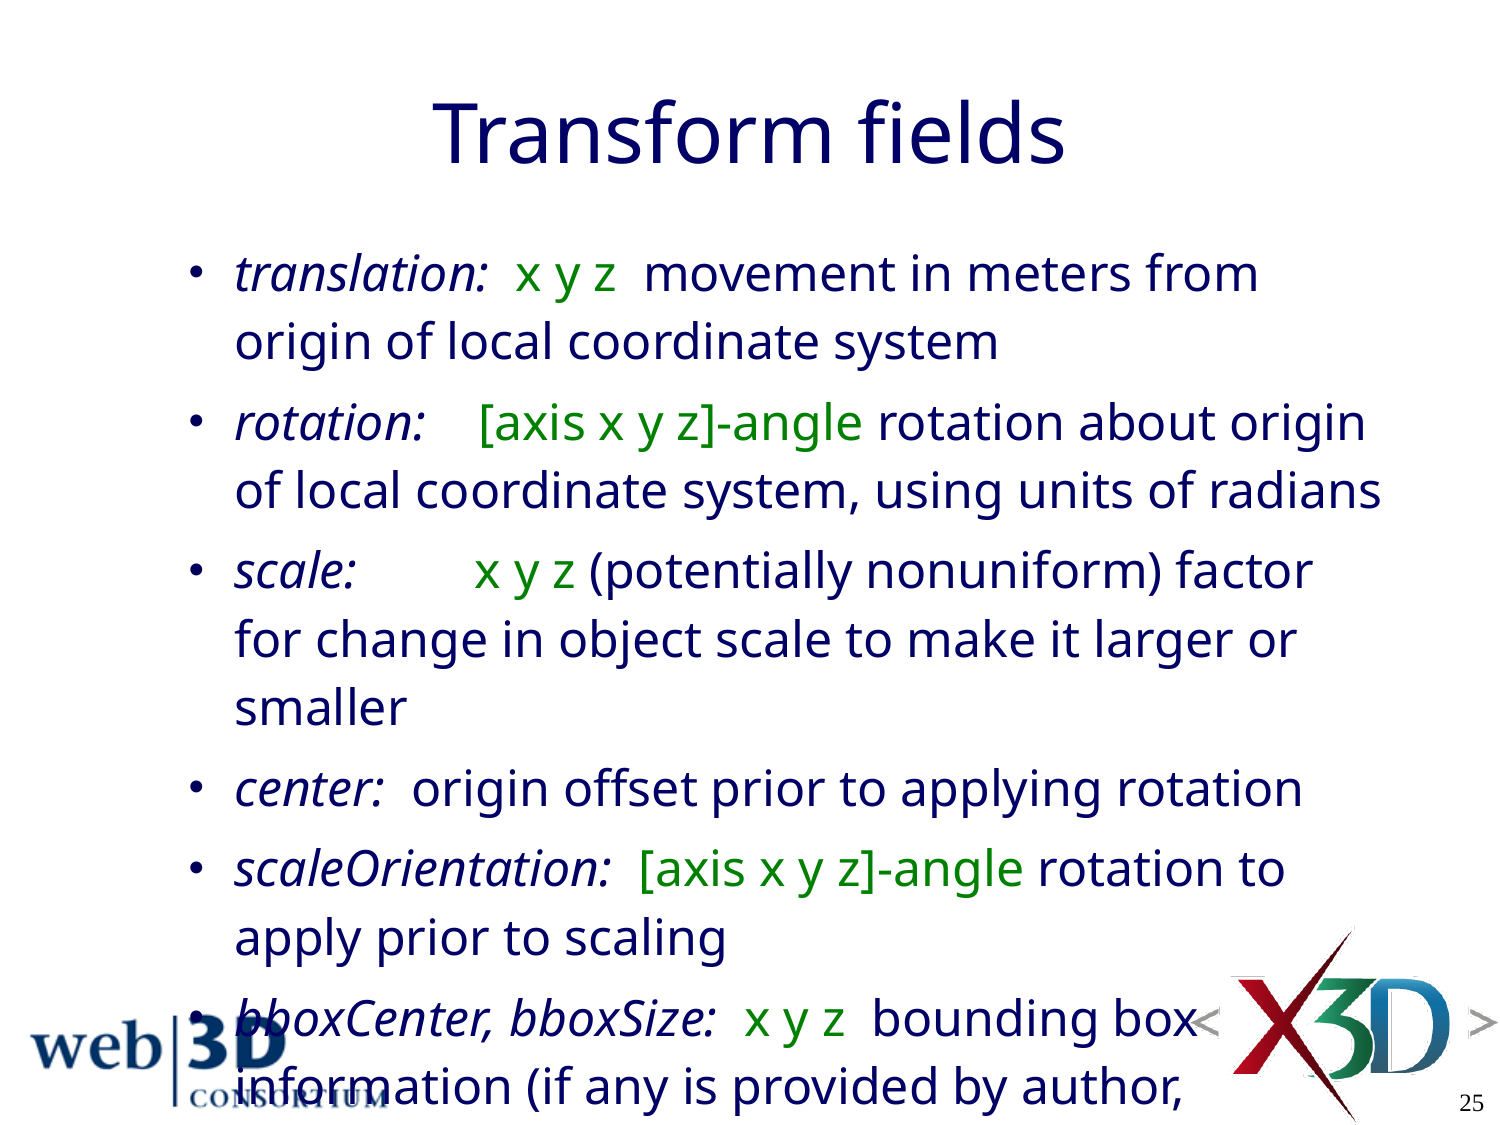

# Transform fields
translation: x y z movement in meters from origin of local coordinate system
rotation: [axis x y z]-angle rotation about origin of local coordinate system, using units of radians
scale: x y z (potentially nonuniform) factor for change in object scale to make it larger or smaller
center: origin offset prior to applying rotation
scaleOrientation: [axis x y z]-angle rotation to apply prior to scaling
bboxCenter, bboxSize: x y z bounding box information (if any is provided by author, optional)